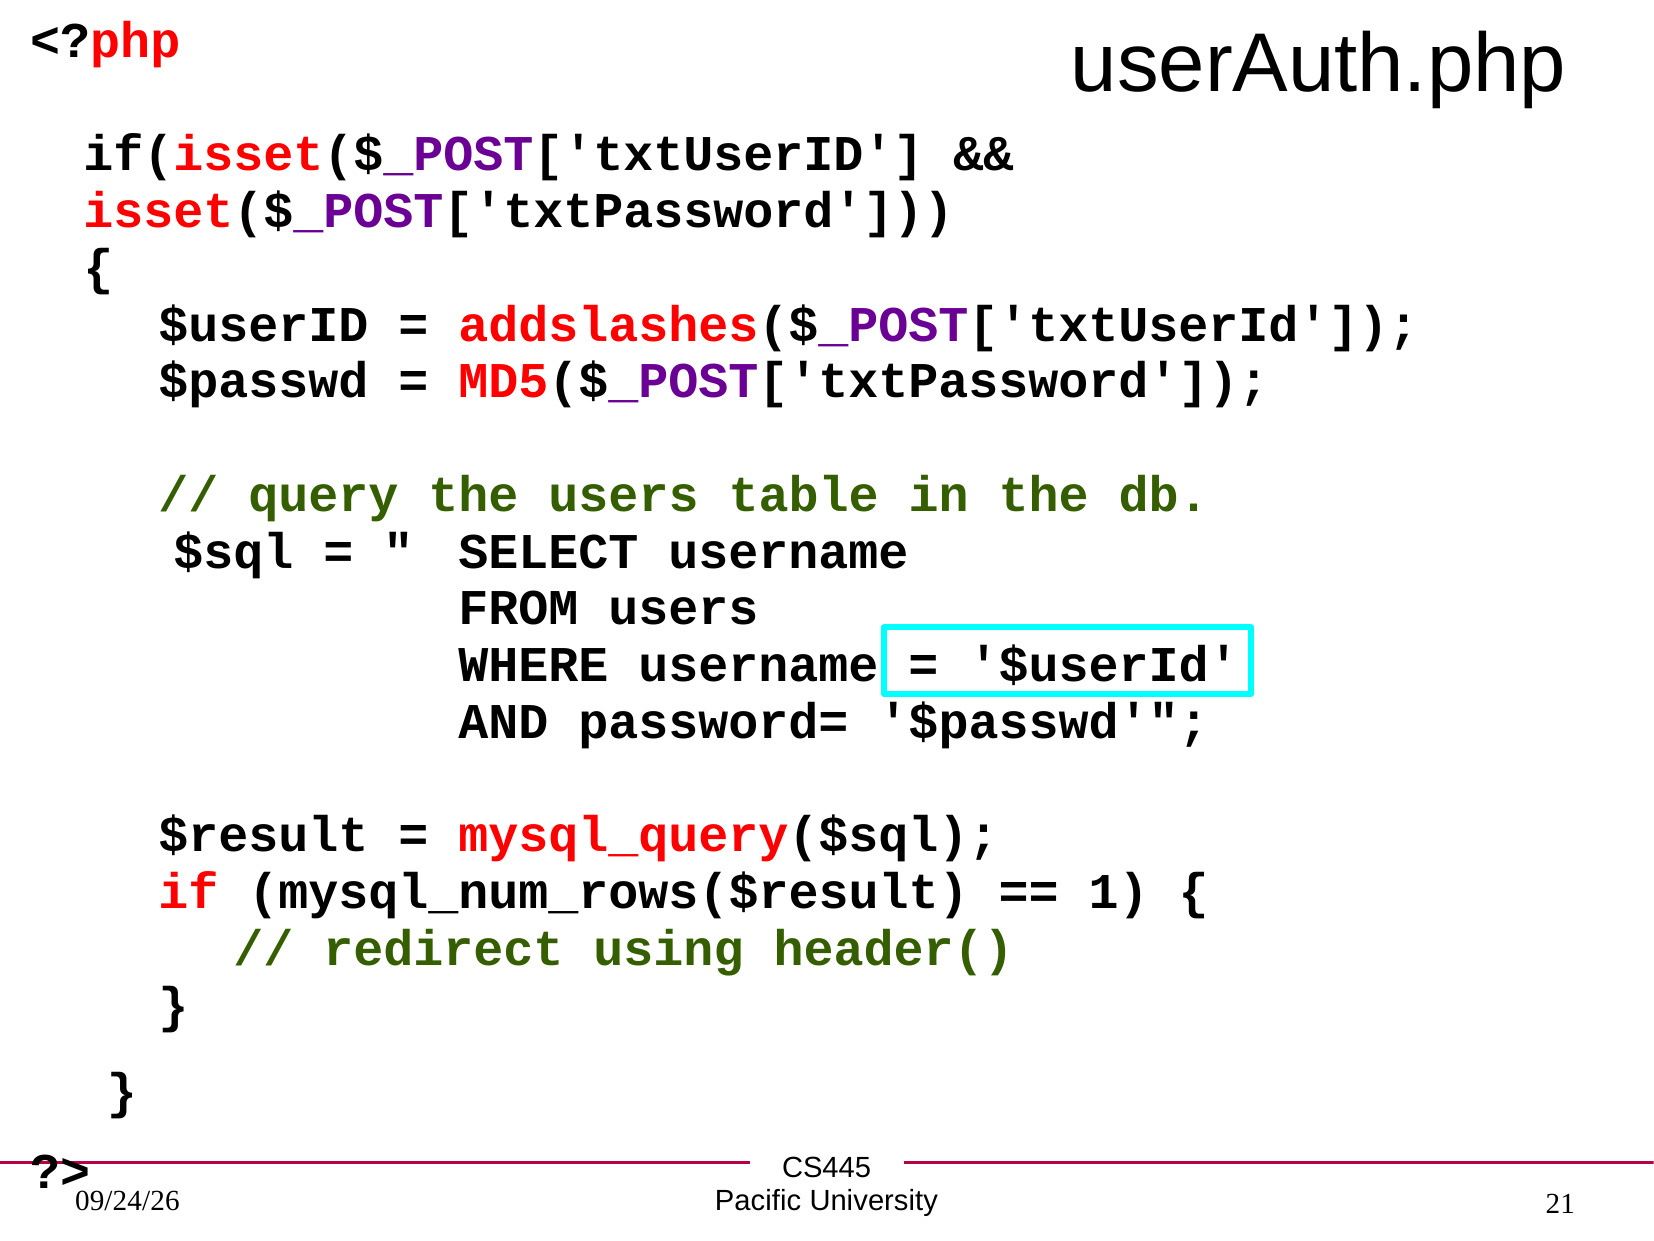

# userAuth.php
<?php
if(isset($_POST['txtUserID'] && isset($_POST['txtPassword']))
{
	$userID = addslashes($_POST['txtUserId']);
	$passwd = MD5($_POST['txtPassword']);
	// query the users table in the db.
 $sql = "	SELECT username
 	FROM users
 		WHERE username = '$userId'
					AND password= '$passwd'";
	$result = mysql_query($sql);
	if (mysql_num_rows($result) == 1) {
		// redirect using header()
	}
}
?>